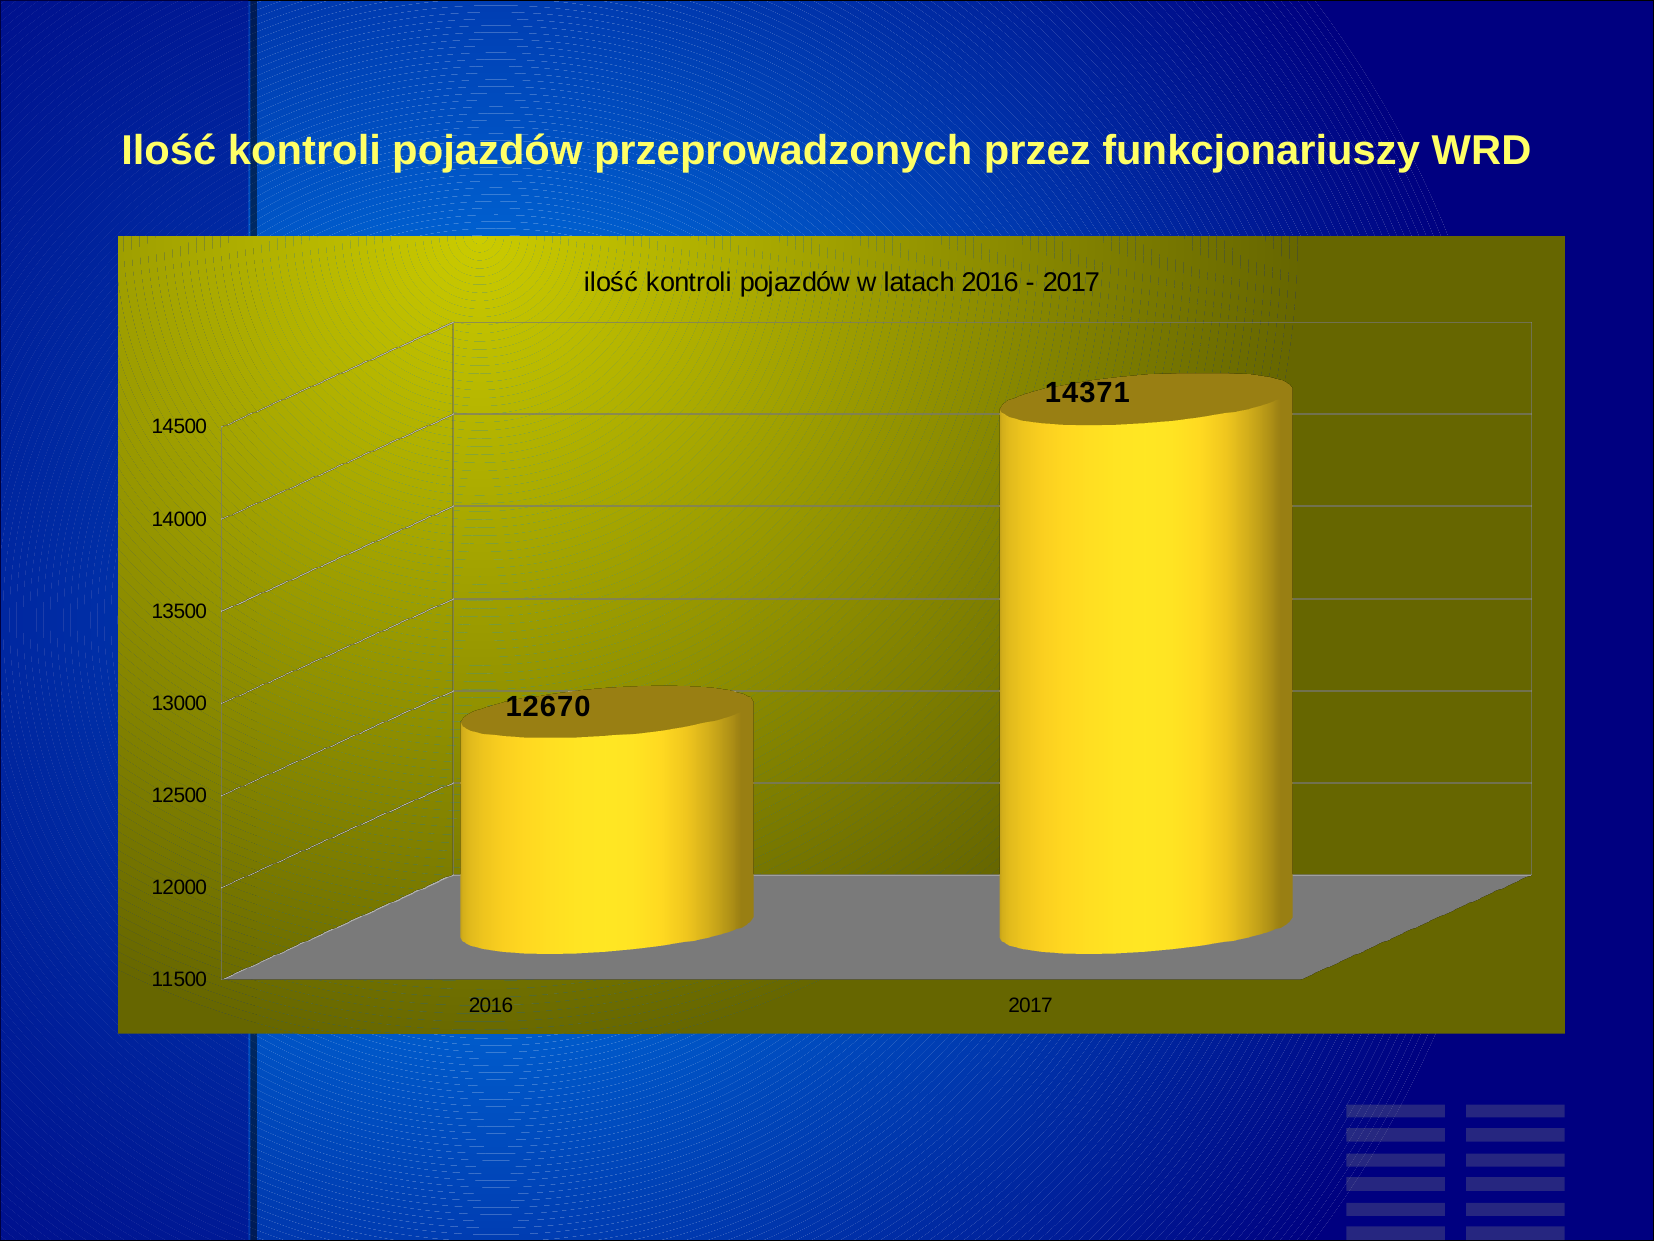

# Ilość kontroli pojazdów przeprowadzonych przez funkcjonariuszy WRD
[unsupported chart]